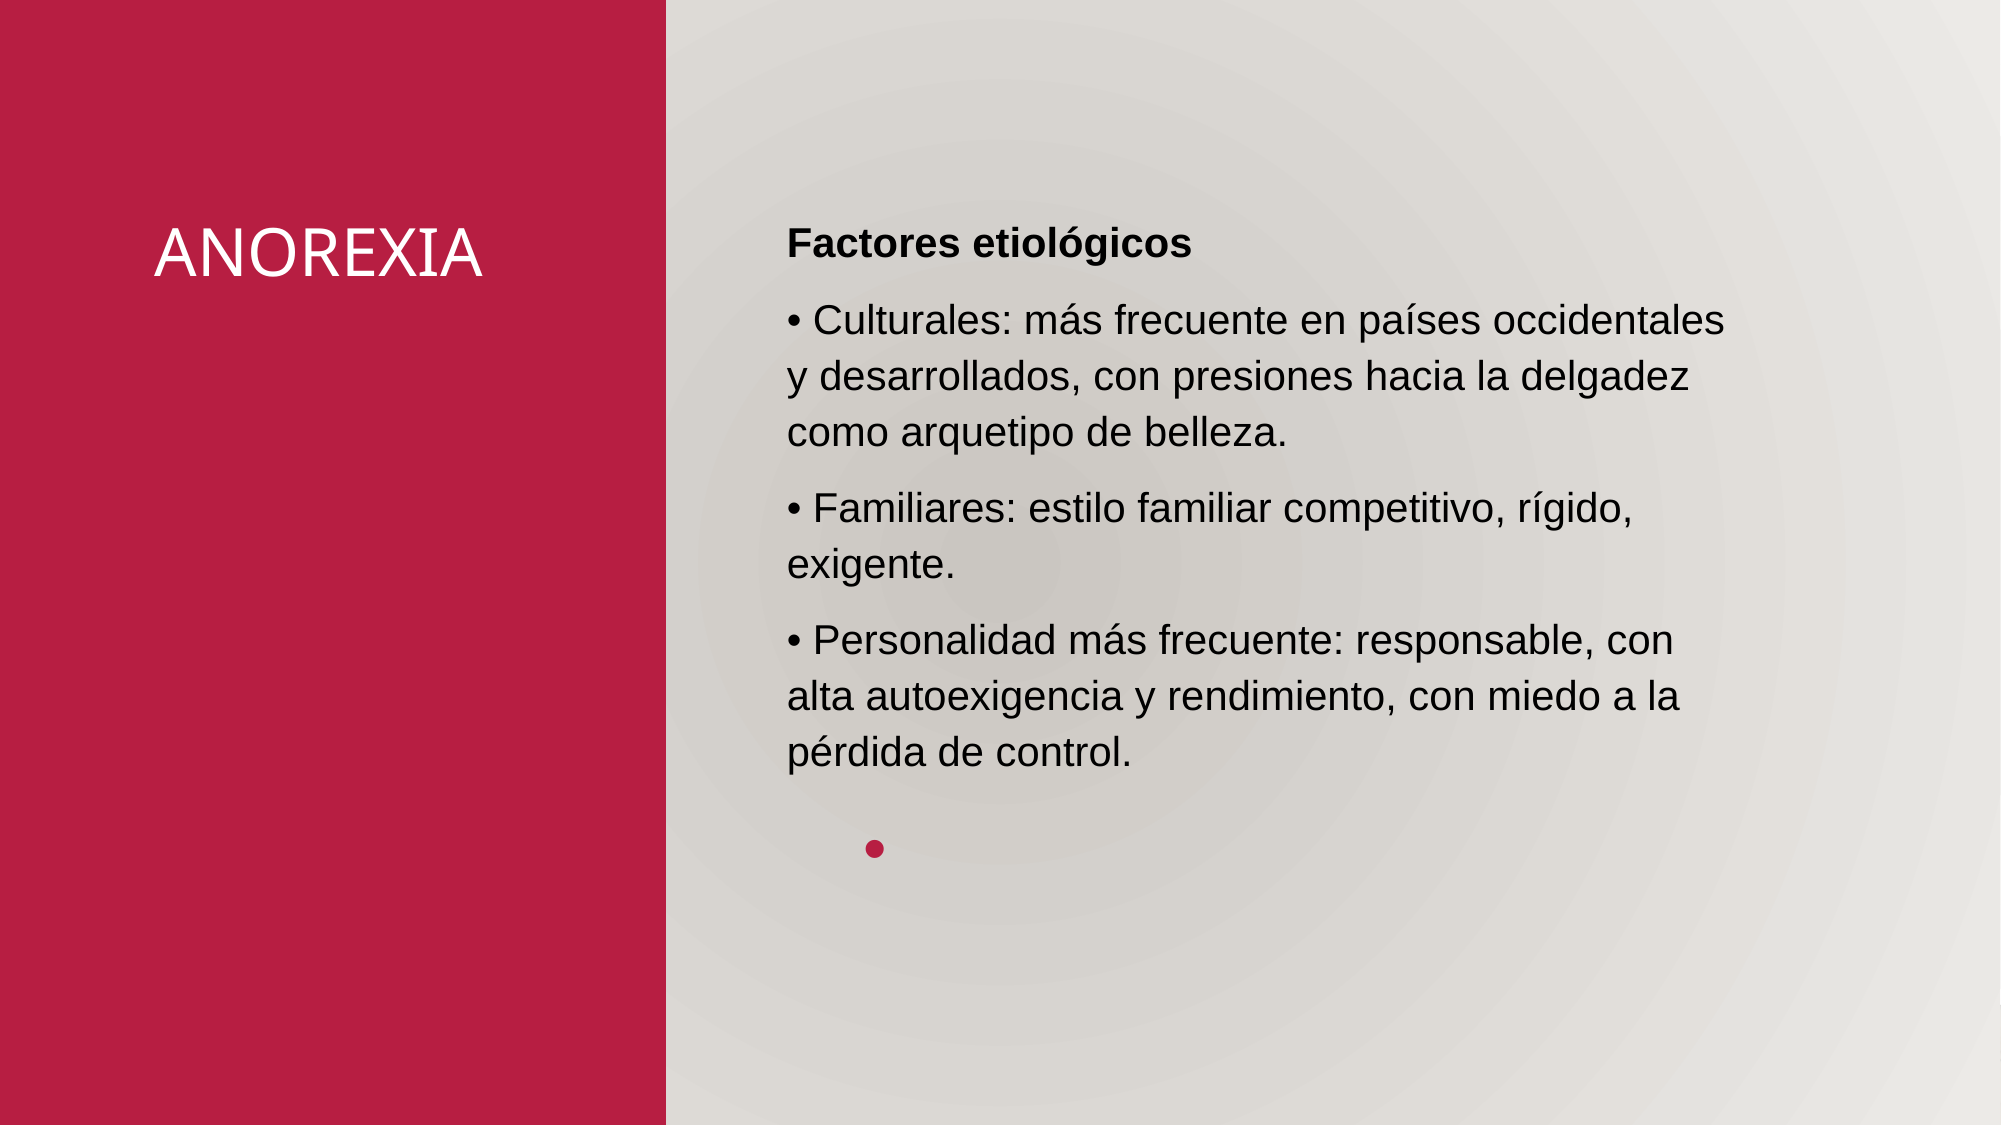

# ANOREXIA
Factores etiológicos
• Culturales: más frecuente en países occidentales y desarrollados, con presiones hacia la delgadez como arquetipo de belleza.
• Familiares: estilo familiar competitivo, rígido, exigente.
• Personalidad más frecuente: responsable, con alta autoexigencia y rendimiento, con miedo a la pérdida de control.